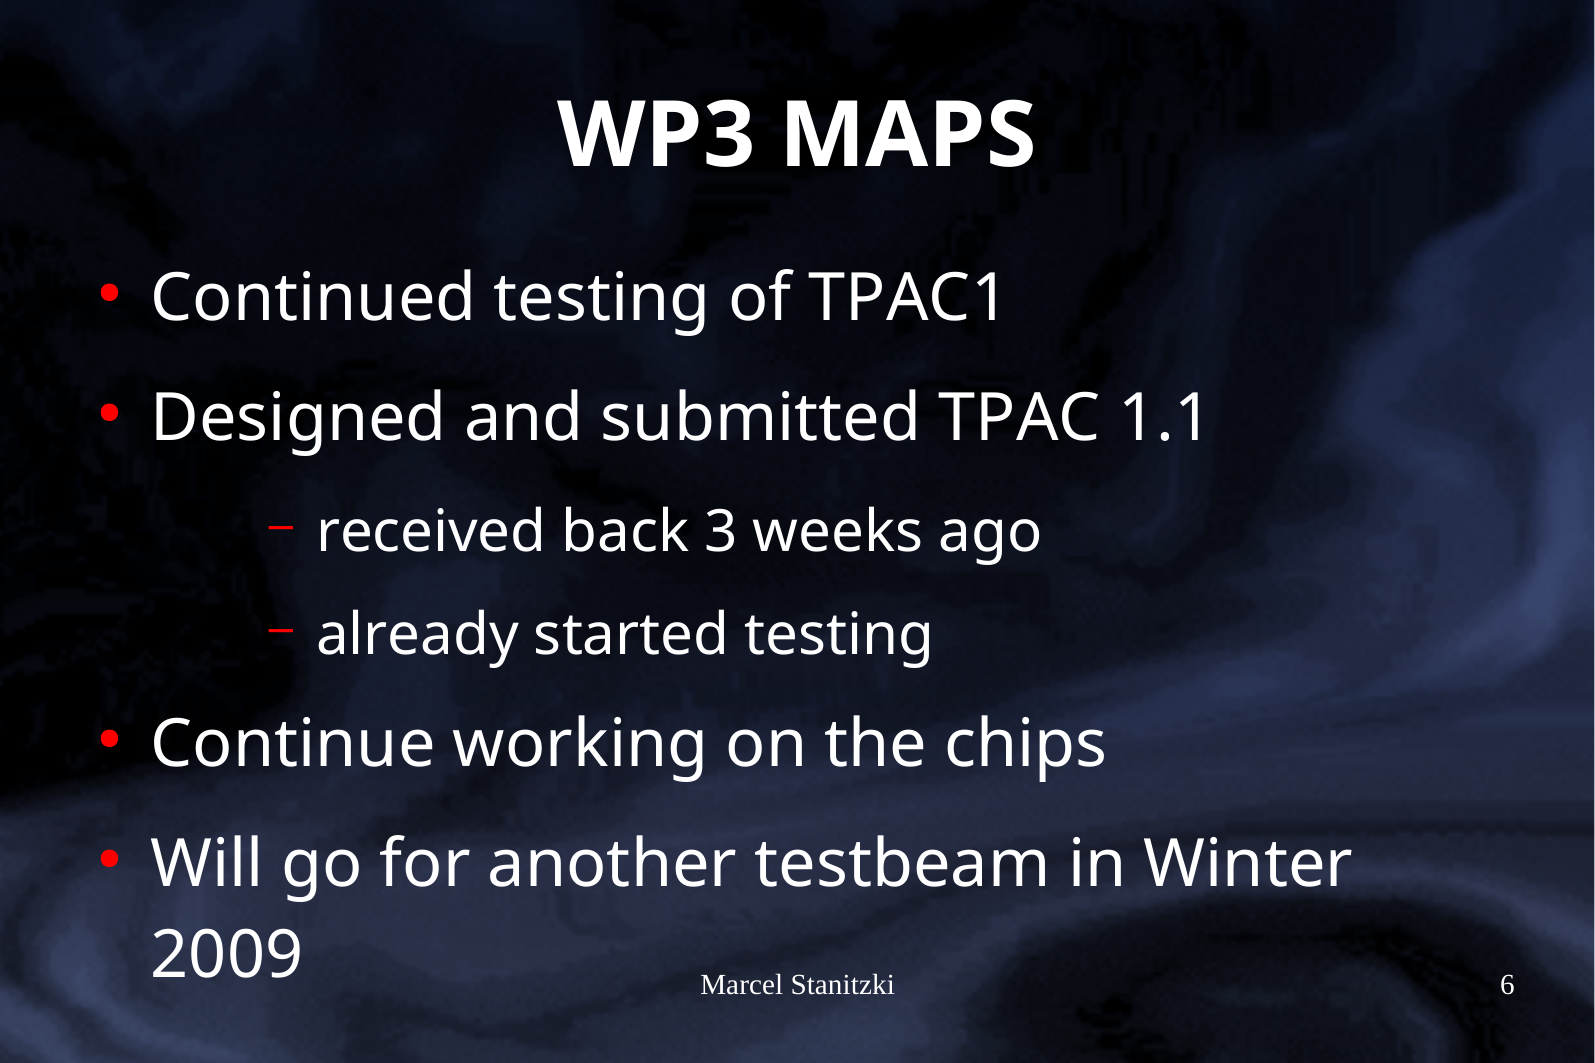

# WP3 MAPS
Continued testing of TPAC1
Designed and submitted TPAC 1.1
received back 3 weeks ago
already started testing
Continue working on the chips
Will go for another testbeam in Winter 2009
Marcel Stanitzki
6